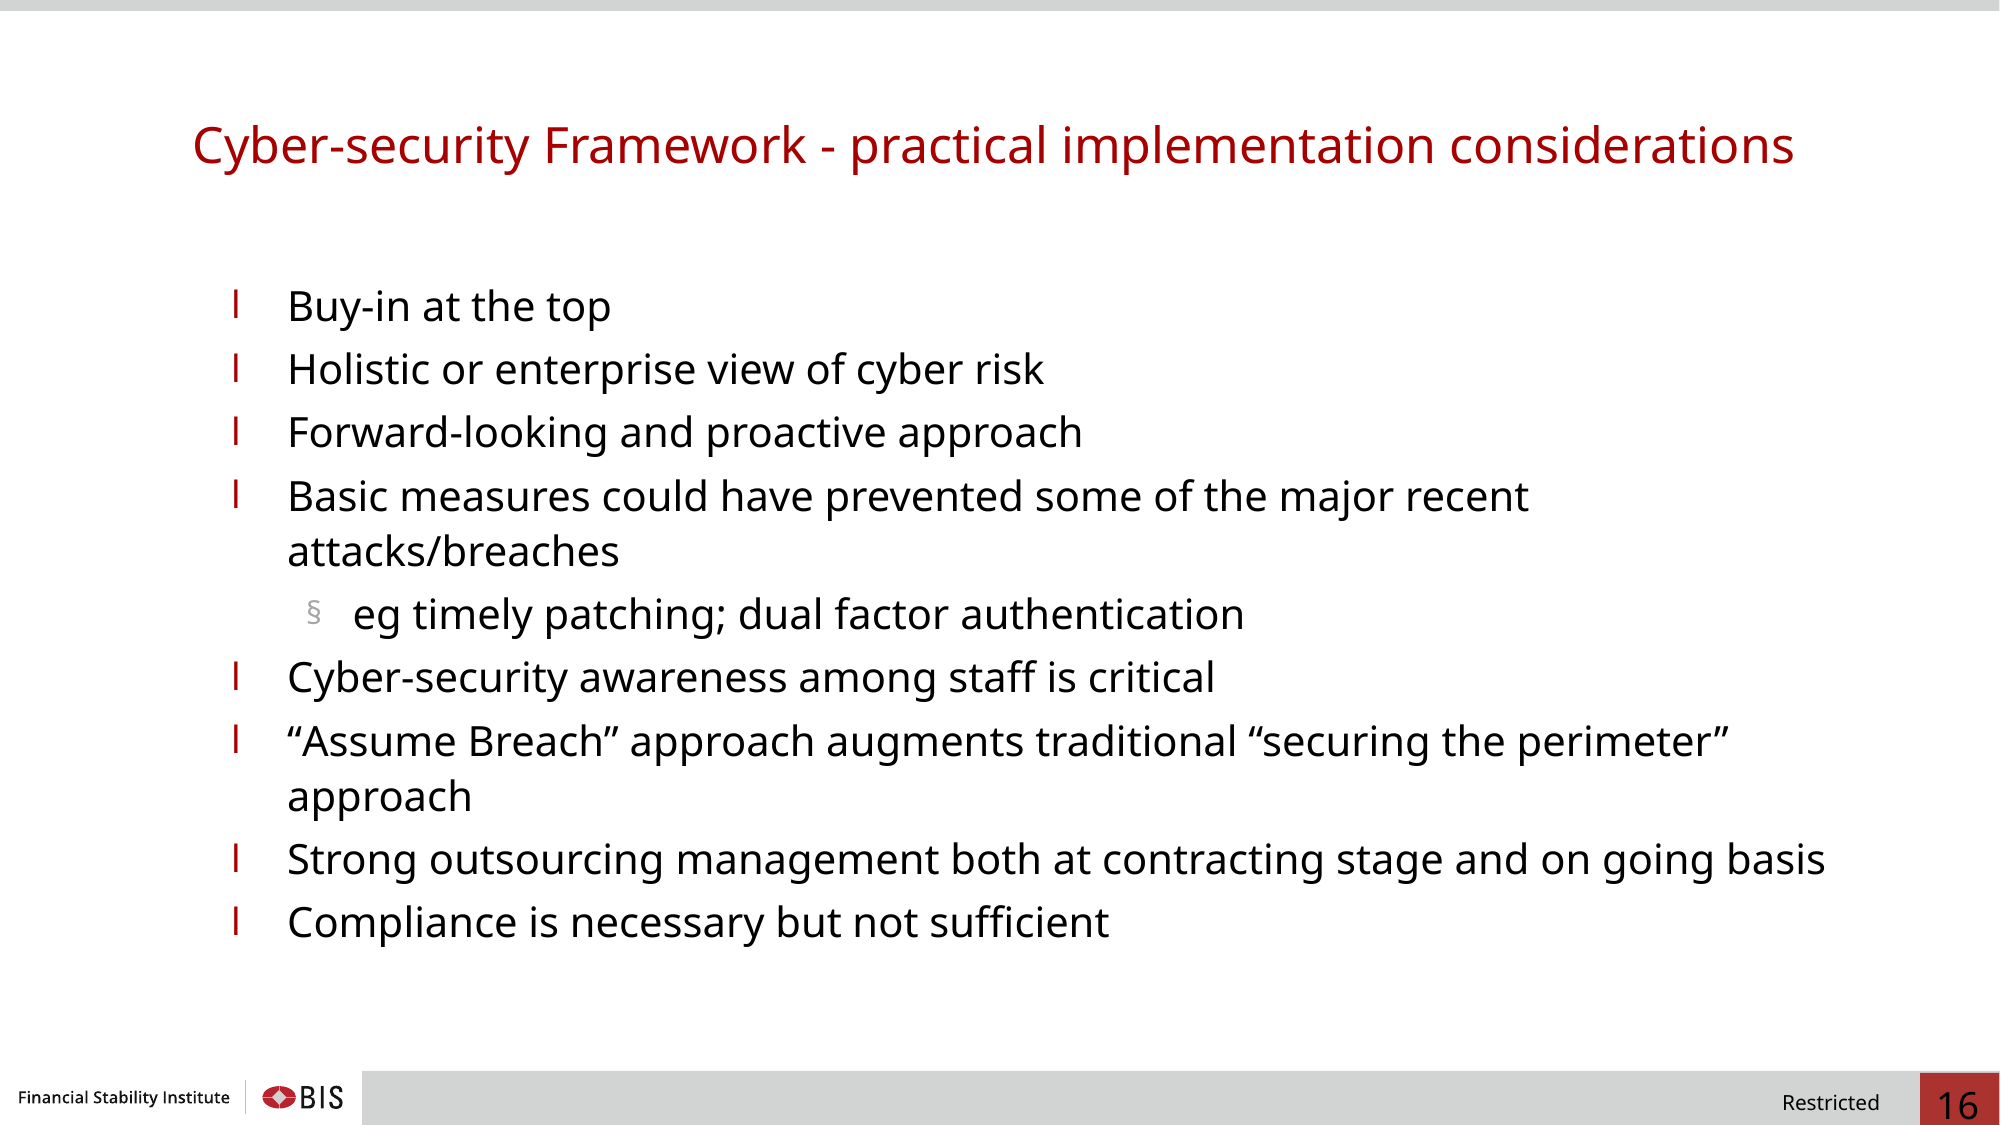

# Cyber-security Framework - practical implementation considerations
Buy-in at the top
Holistic or enterprise view of cyber risk
Forward-looking and proactive approach
Basic measures could have prevented some of the major recent attacks/breaches
eg timely patching; dual factor authentication
Cyber-security awareness among staff is critical
“Assume Breach” approach augments traditional “securing the perimeter” approach
Strong outsourcing management both at contracting stage and on going basis
Compliance is necessary but not sufficient